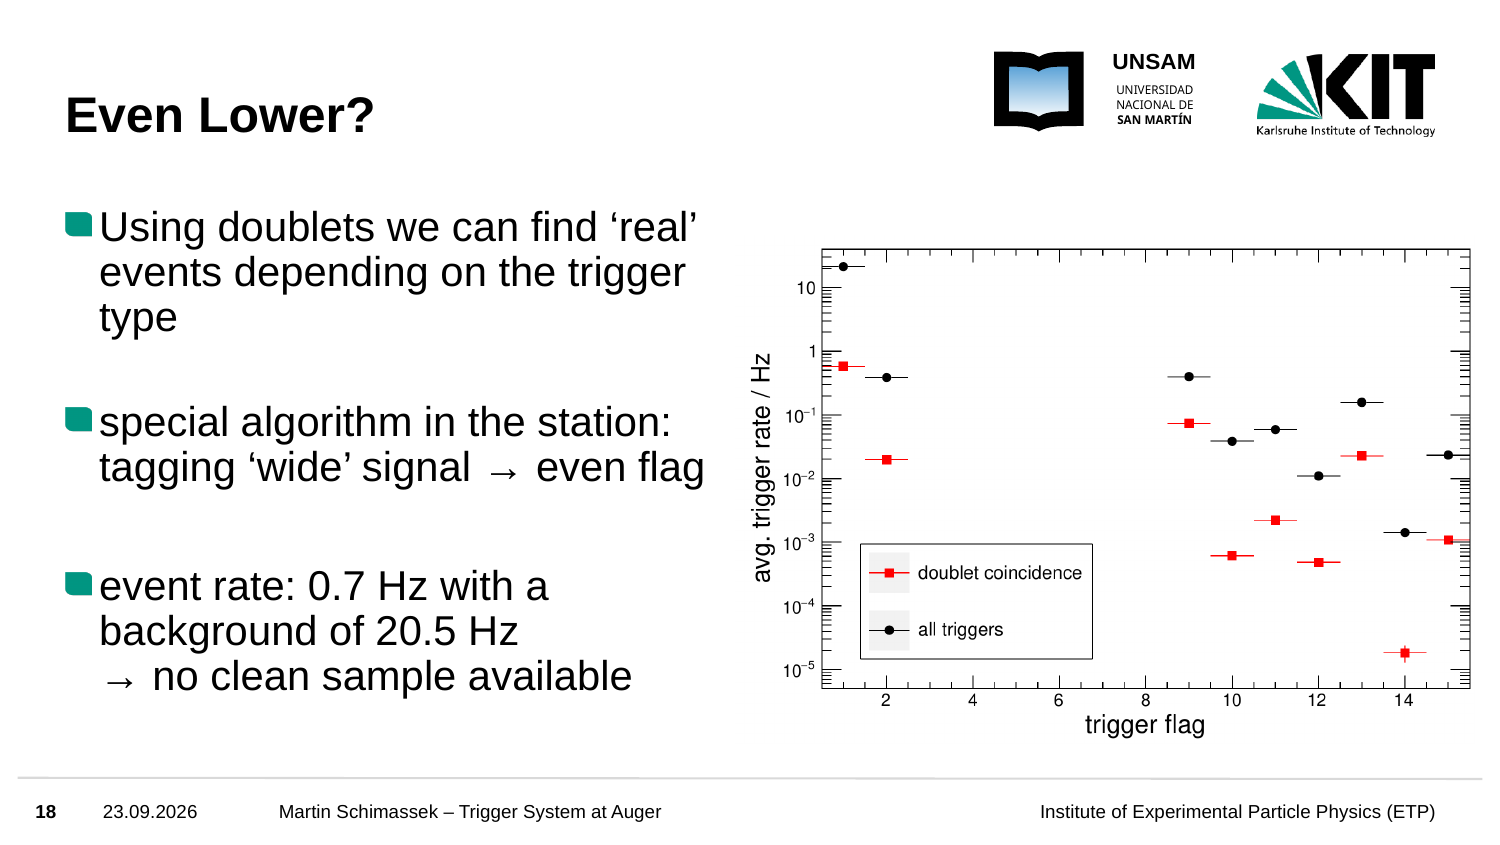

# Even Lower?
Using doublets we can find ‘real’ events depending on the trigger type
special algorithm in the station:
tagging ‘wide’ signal → even flag
event rate: 0.7 Hz with a background of 20.5 Hz
→ no clean sample available